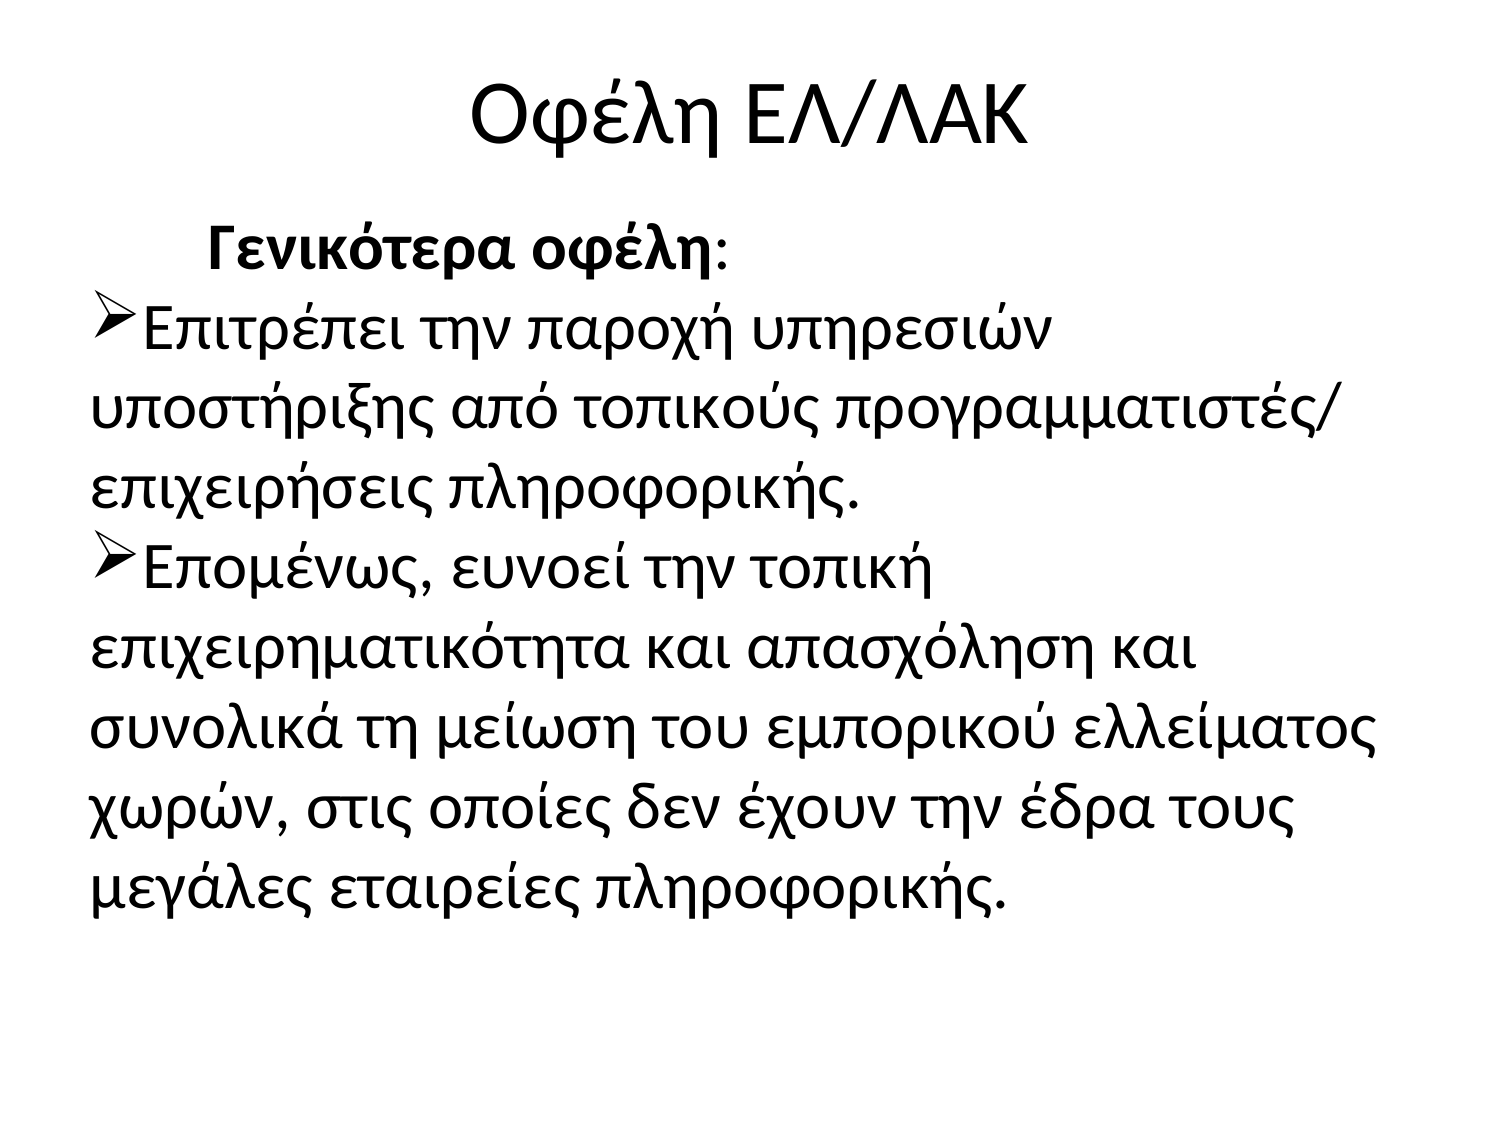

17/5/2013
Θεματα ΚτΠ/Γ
Οφέλη ΕΛ/ΛΑΚ
	Γενικότερα οφέλη:
Επιτρέπει την παροχή υπηρεσιών υποστήριξης από τοπικούς προγραμματιστές/ επιχειρήσεις πληροφορικής.
Επομένως, ευνοεί την τοπική επιχειρηματικότητα και απασχόληση και συνολικά τη μείωση του εμπορικού ελλείματος χωρών, στις οποίες δεν έχουν την έδρα τους μεγάλες εταιρείες πληροφορικής.